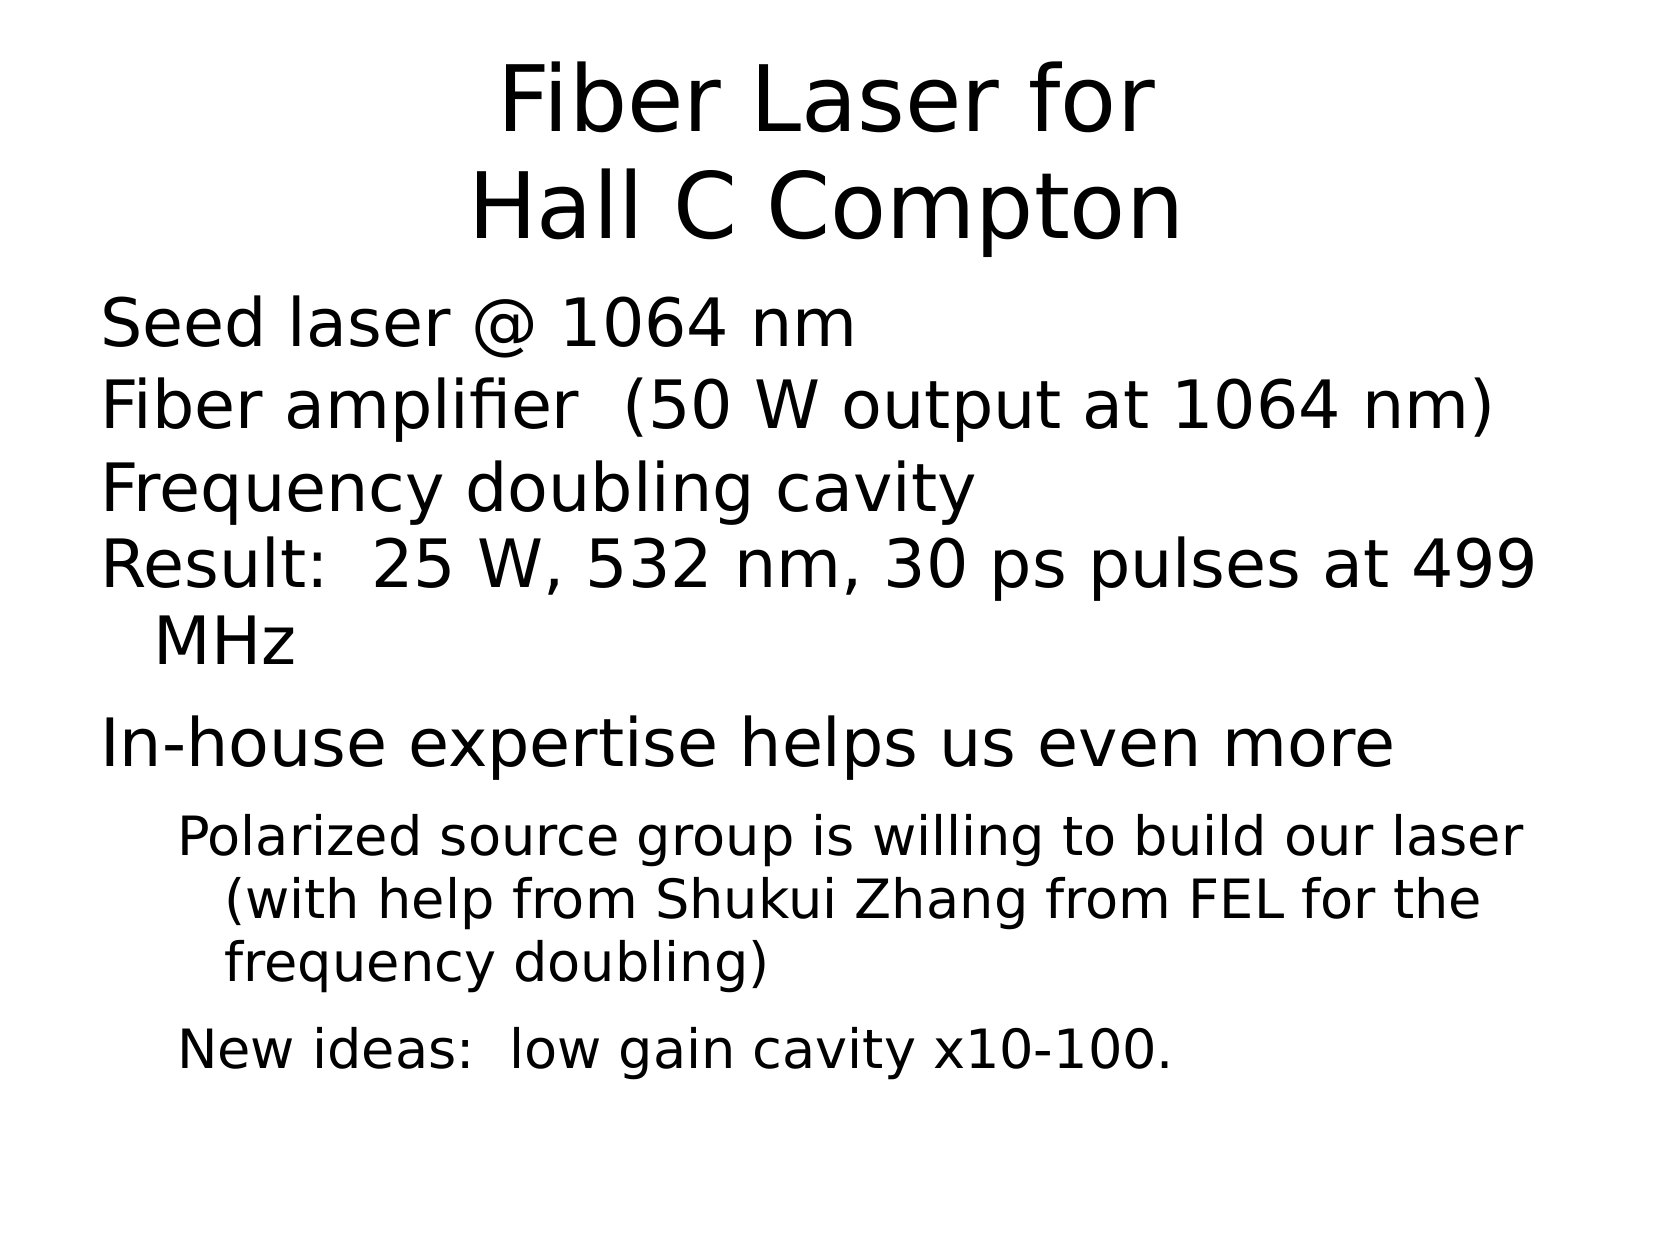

# Fiber Laser for Hall C Compton
Seed laser @ 1064 nm
Fiber amplifier (50 W output at 1064 nm)
Frequency doubling cavity
Result: 25 W, 532 nm, 30 ps pulses at 499 MHz
In-house expertise helps us even more
Polarized source group is willing to build our laser (with help from Shukui Zhang from FEL for the frequency doubling)
New ideas: low gain cavity x10-100.